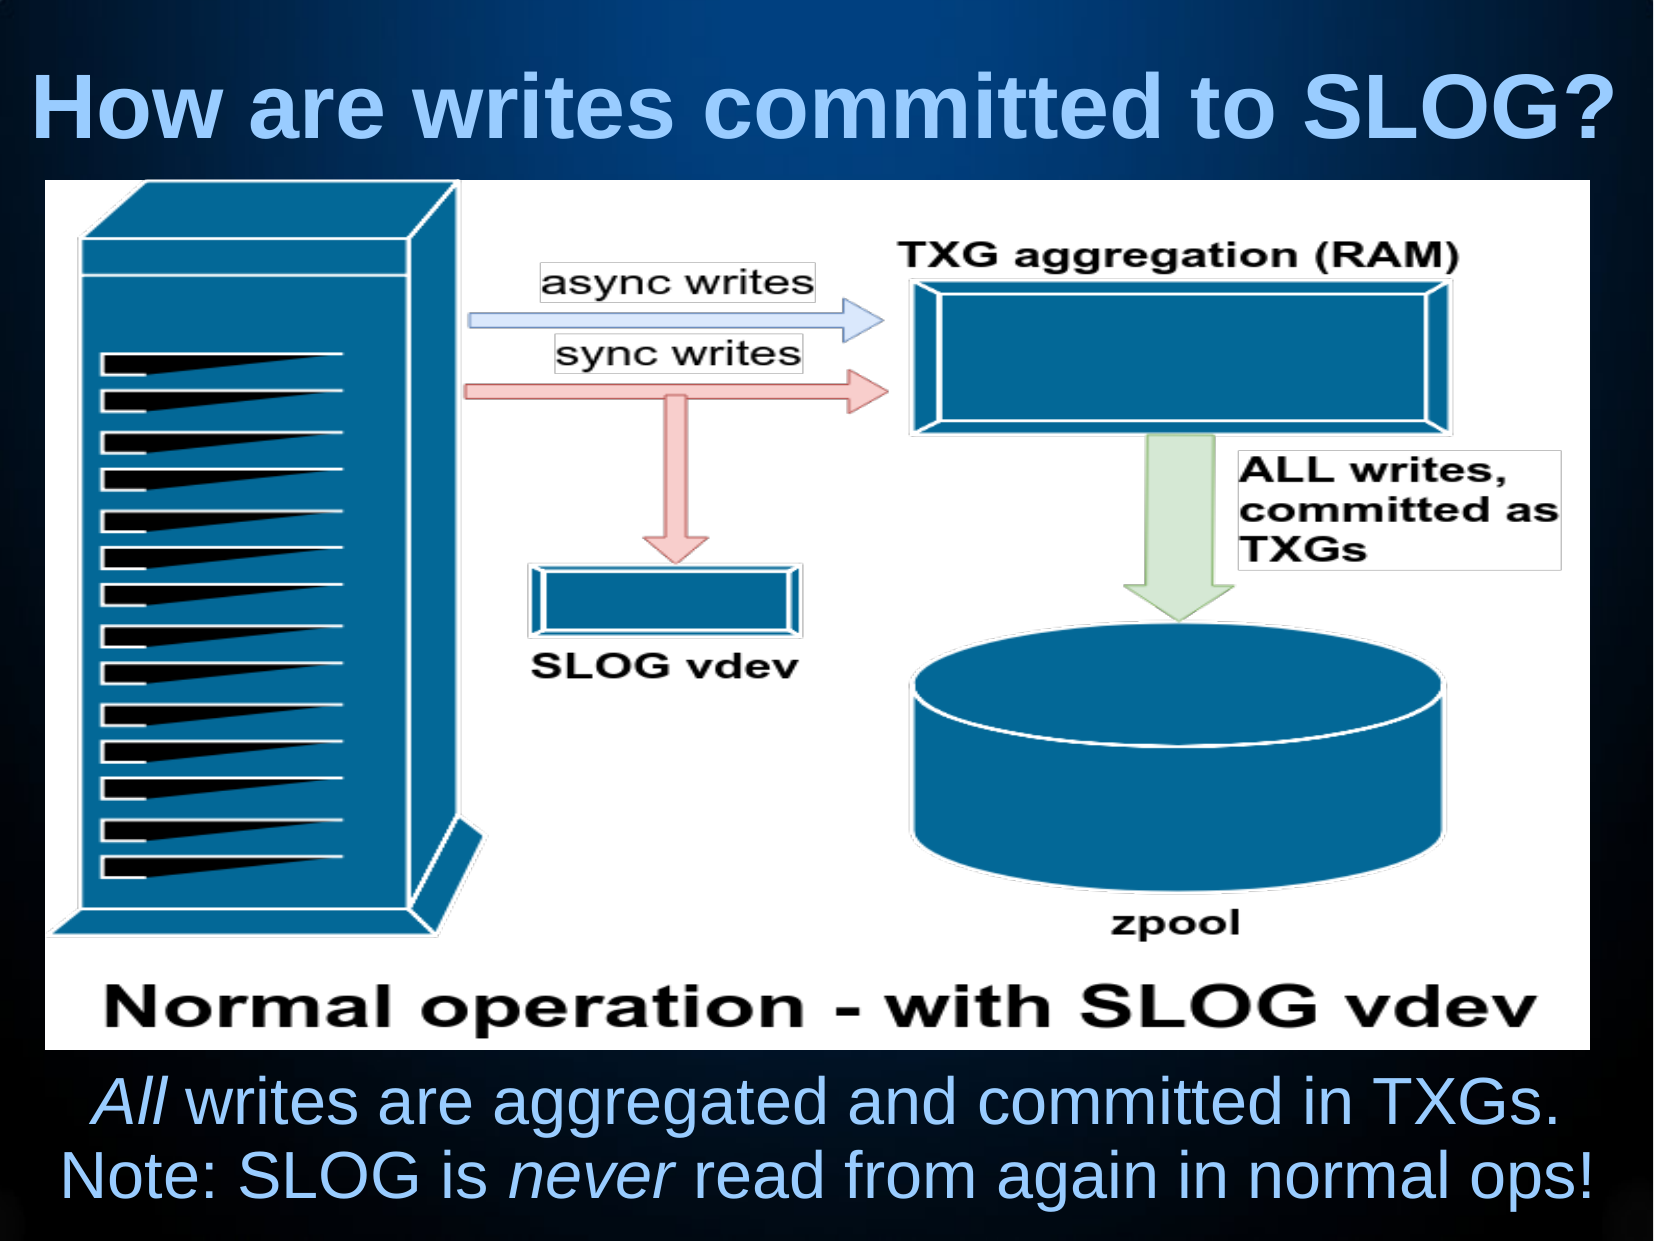

# How are writes committed to SLOG?
All writes are aggregated and committed in TXGs.
Note: SLOG is never read from again in normal ops!